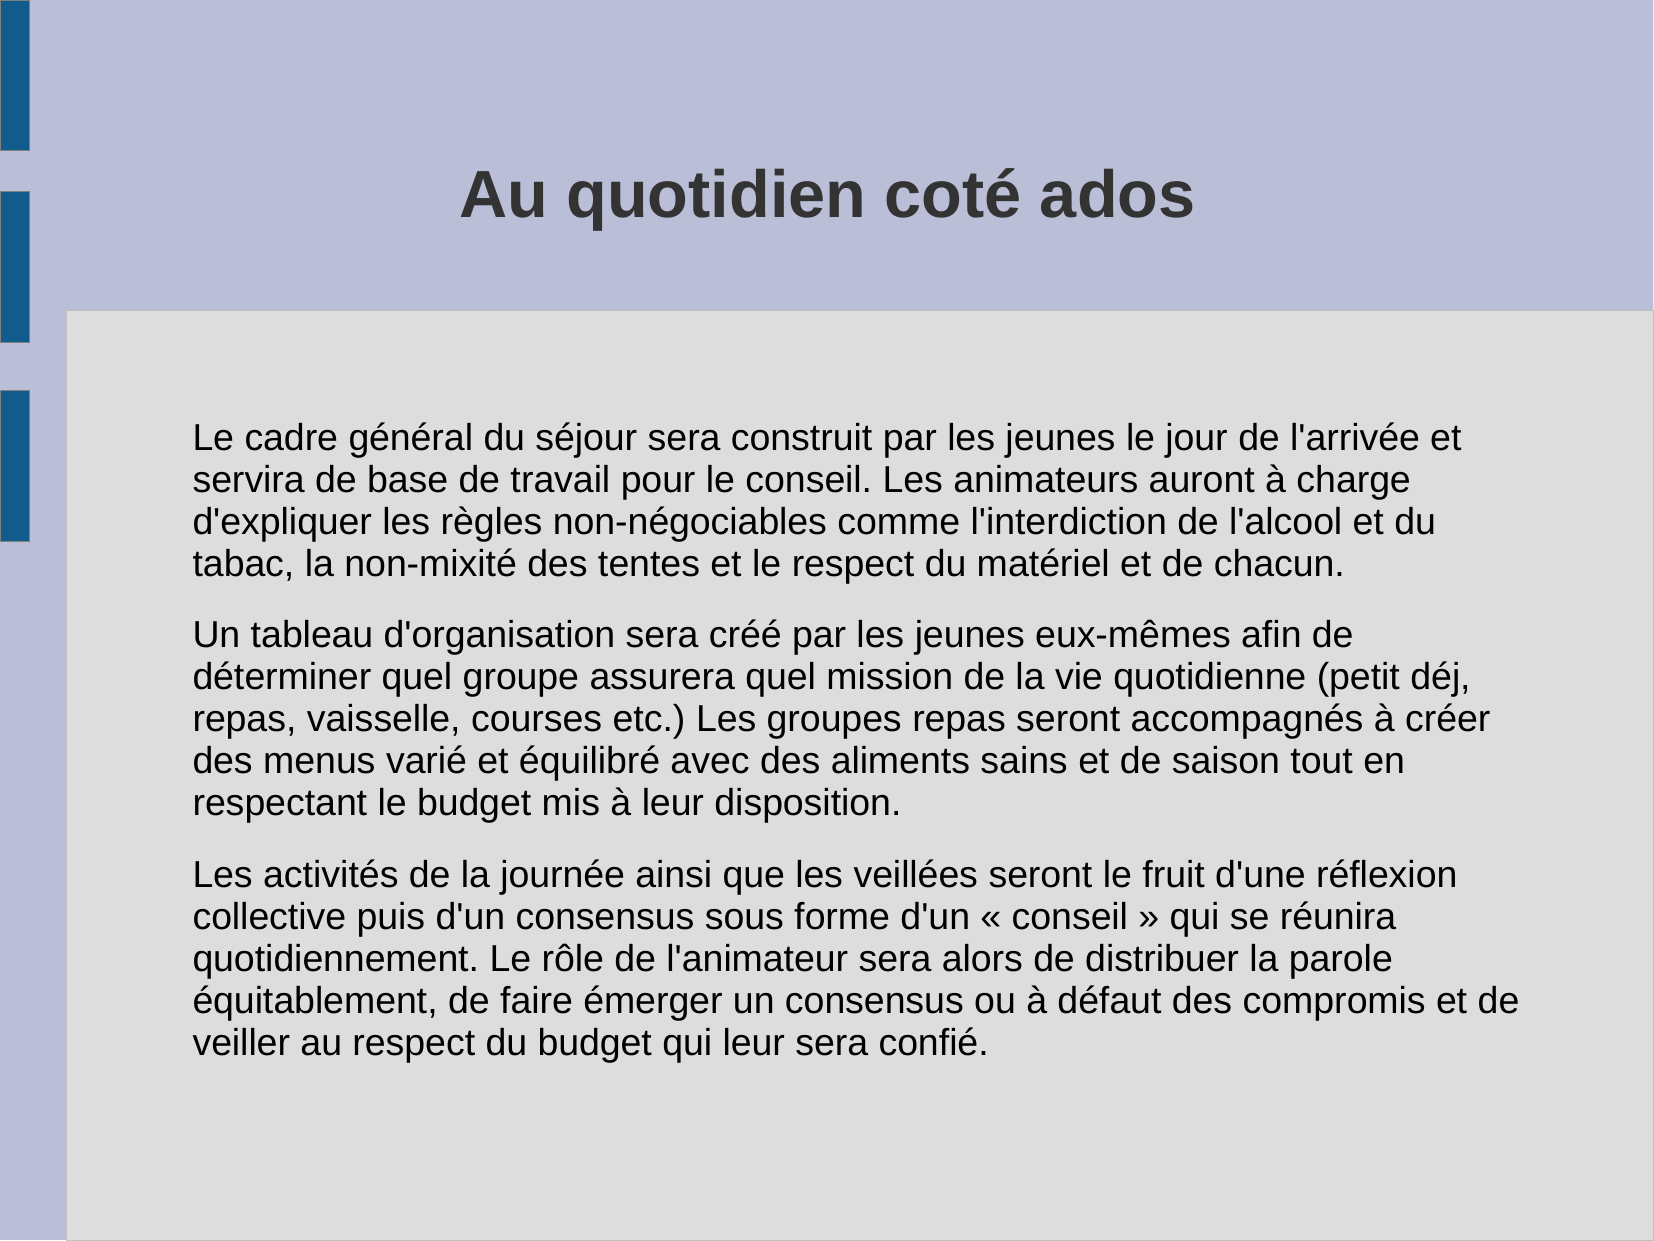

# Au quotidien coté ados
Le cadre général du séjour sera construit par les jeunes le jour de l'arrivée et servira de base de travail pour le conseil. Les animateurs auront à charge d'expliquer les règles non-négociables comme l'interdiction de l'alcool et du tabac, la non-mixité des tentes et le respect du matériel et de chacun.
Un tableau d'organisation sera créé par les jeunes eux-mêmes afin de déterminer quel groupe assurera quel mission de la vie quotidienne (petit déj, repas, vaisselle, courses etc.) Les groupes repas seront accompagnés à créer des menus varié et équilibré avec des aliments sains et de saison tout en respectant le budget mis à leur disposition.
Les activités de la journée ainsi que les veillées seront le fruit d'une réflexion collective puis d'un consensus sous forme d'un « conseil » qui se réunira quotidiennement. Le rôle de l'animateur sera alors de distribuer la parole équitablement, de faire émerger un consensus ou à défaut des compromis et de veiller au respect du budget qui leur sera confié.